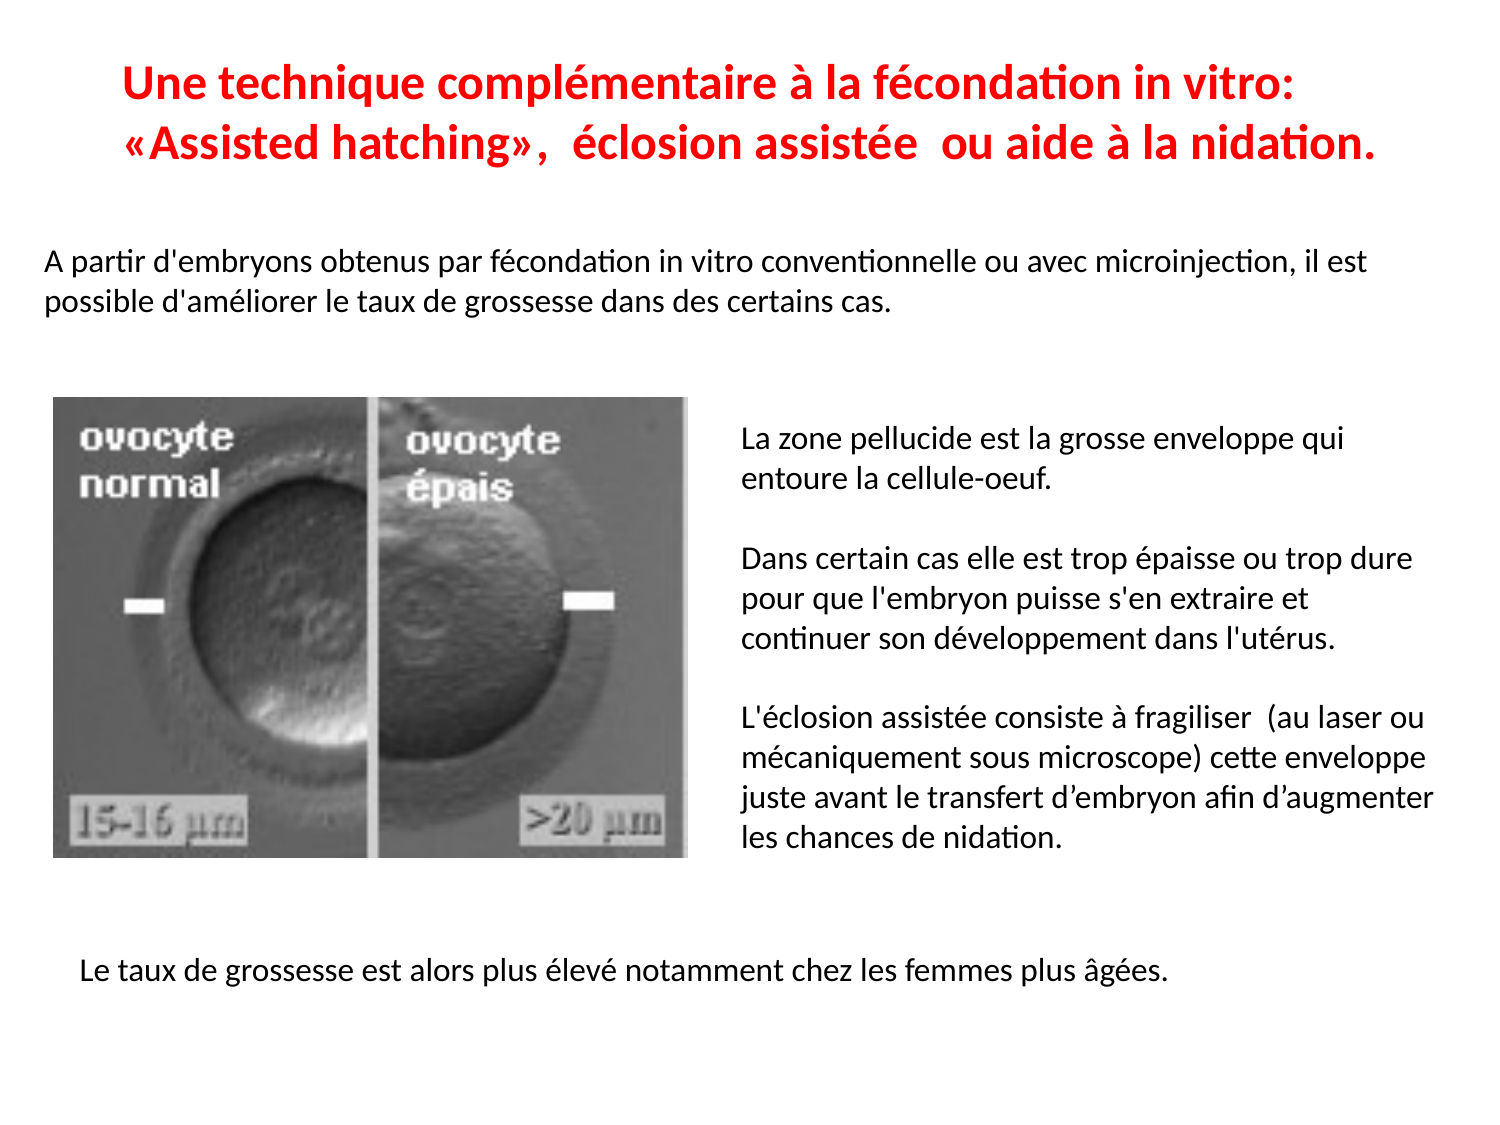

Une technique complémentaire à la fécondation in vitro:
 «Assisted hatching», éclosion assistée ou aide à la nidation.
A partir d'embryons obtenus par fécondation in vitro conventionnelle ou avec microinjection, il est possible d'améliorer le taux de grossesse dans des certains cas.
La zone pellucide est la grosse enveloppe qui entoure la cellule-oeuf.
Dans certain cas elle est trop épaisse ou trop dure pour que l'embryon puisse s'en extraire et continuer son développement dans l'utérus.
L'éclosion assistée consiste à fragiliser (au laser ou mécaniquement sous microscope) cette enveloppe juste avant le transfert d’embryon afin d’augmenter les chances de nidation.
Le taux de grossesse est alors plus élevé notamment chez les femmes plus âgées.